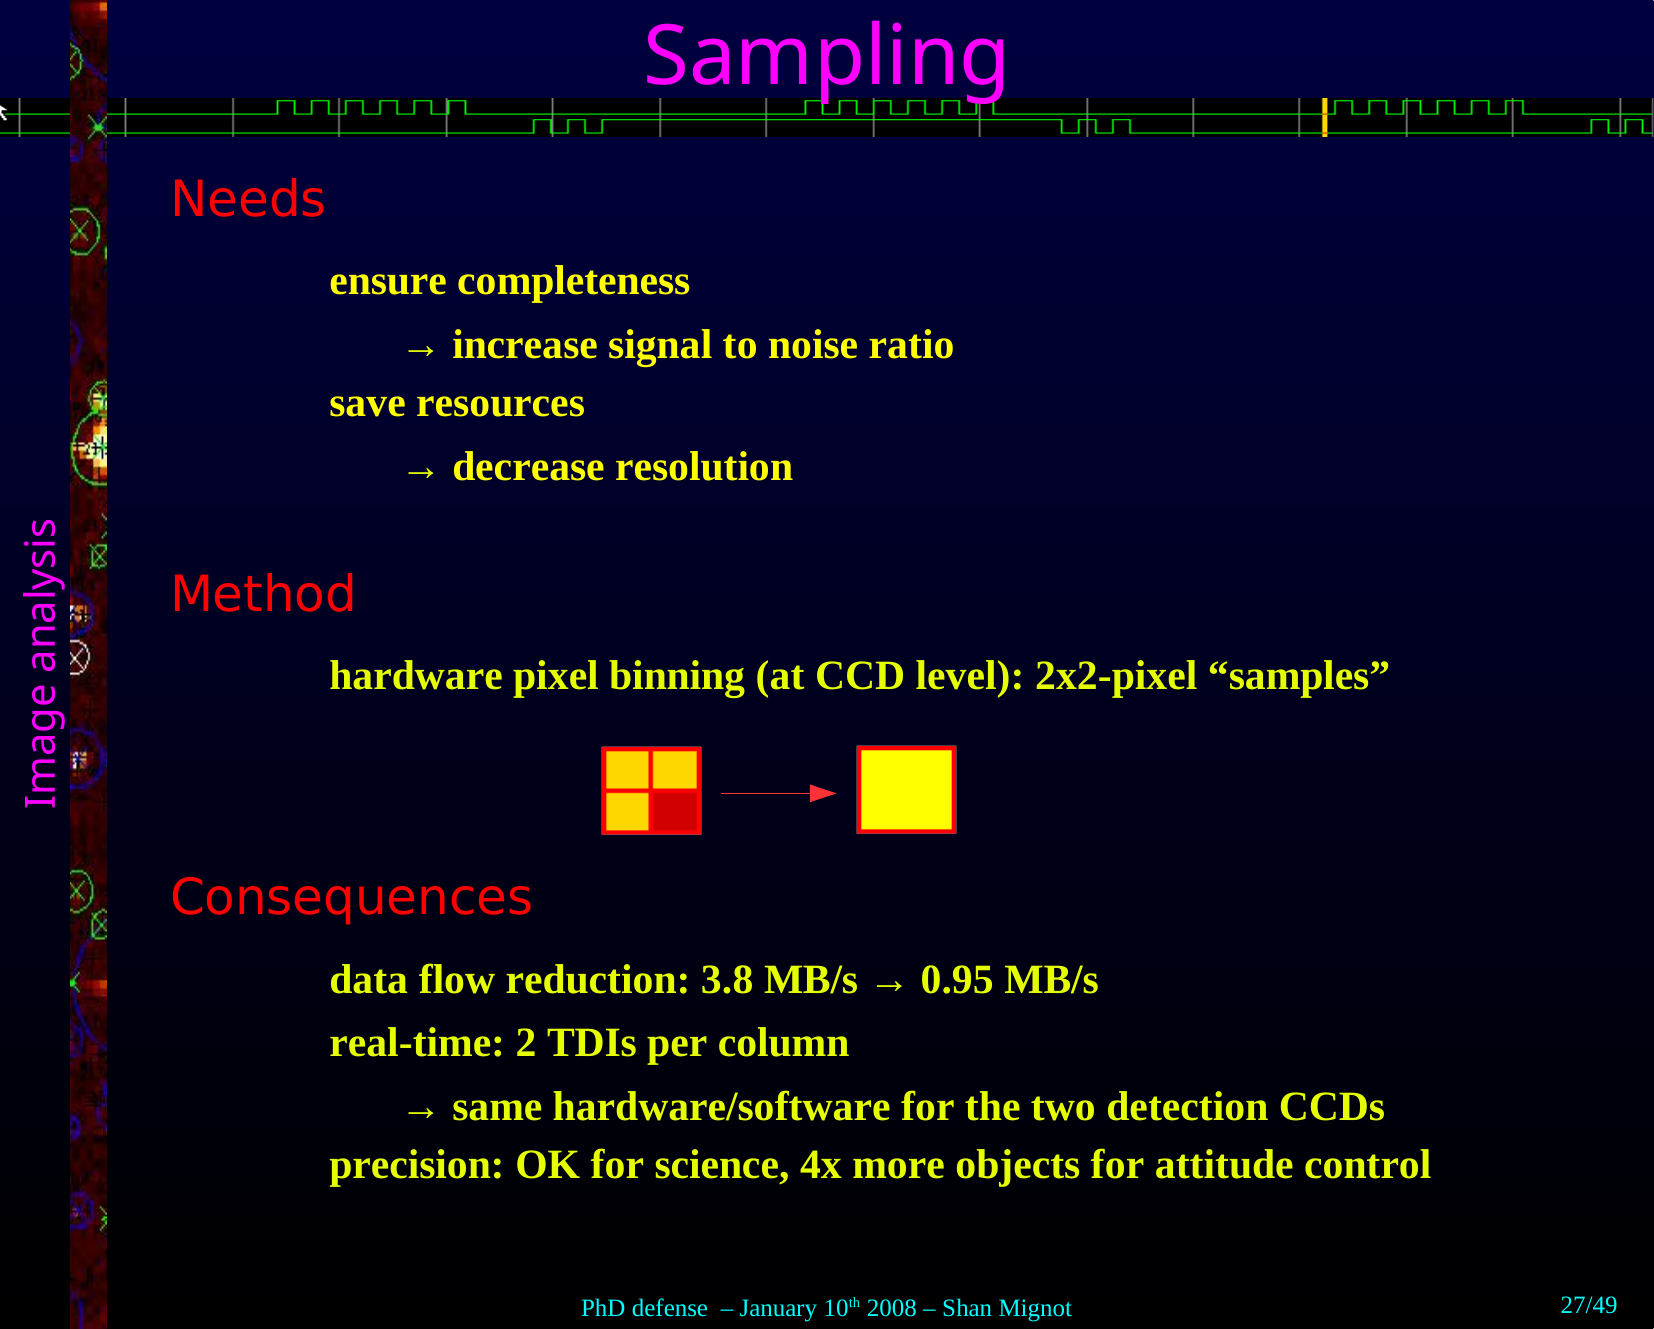

# Sampling
Needs
ensure completeness
→ increase signal to noise ratio
save resources
→ decrease resolution
Method
hardware pixel binning (at CCD level): 2x2-pixel “samples”
Consequences
data flow reduction: 3.8 MB/s → 0.95 MB/s
real-time: 2 TDIs per column
→ same hardware/software for the two detection CCDs
precision: OK for science, 4x more objects for attitude control
Image analysis
PhD defense – January 10th 2008 – Shan Mignot